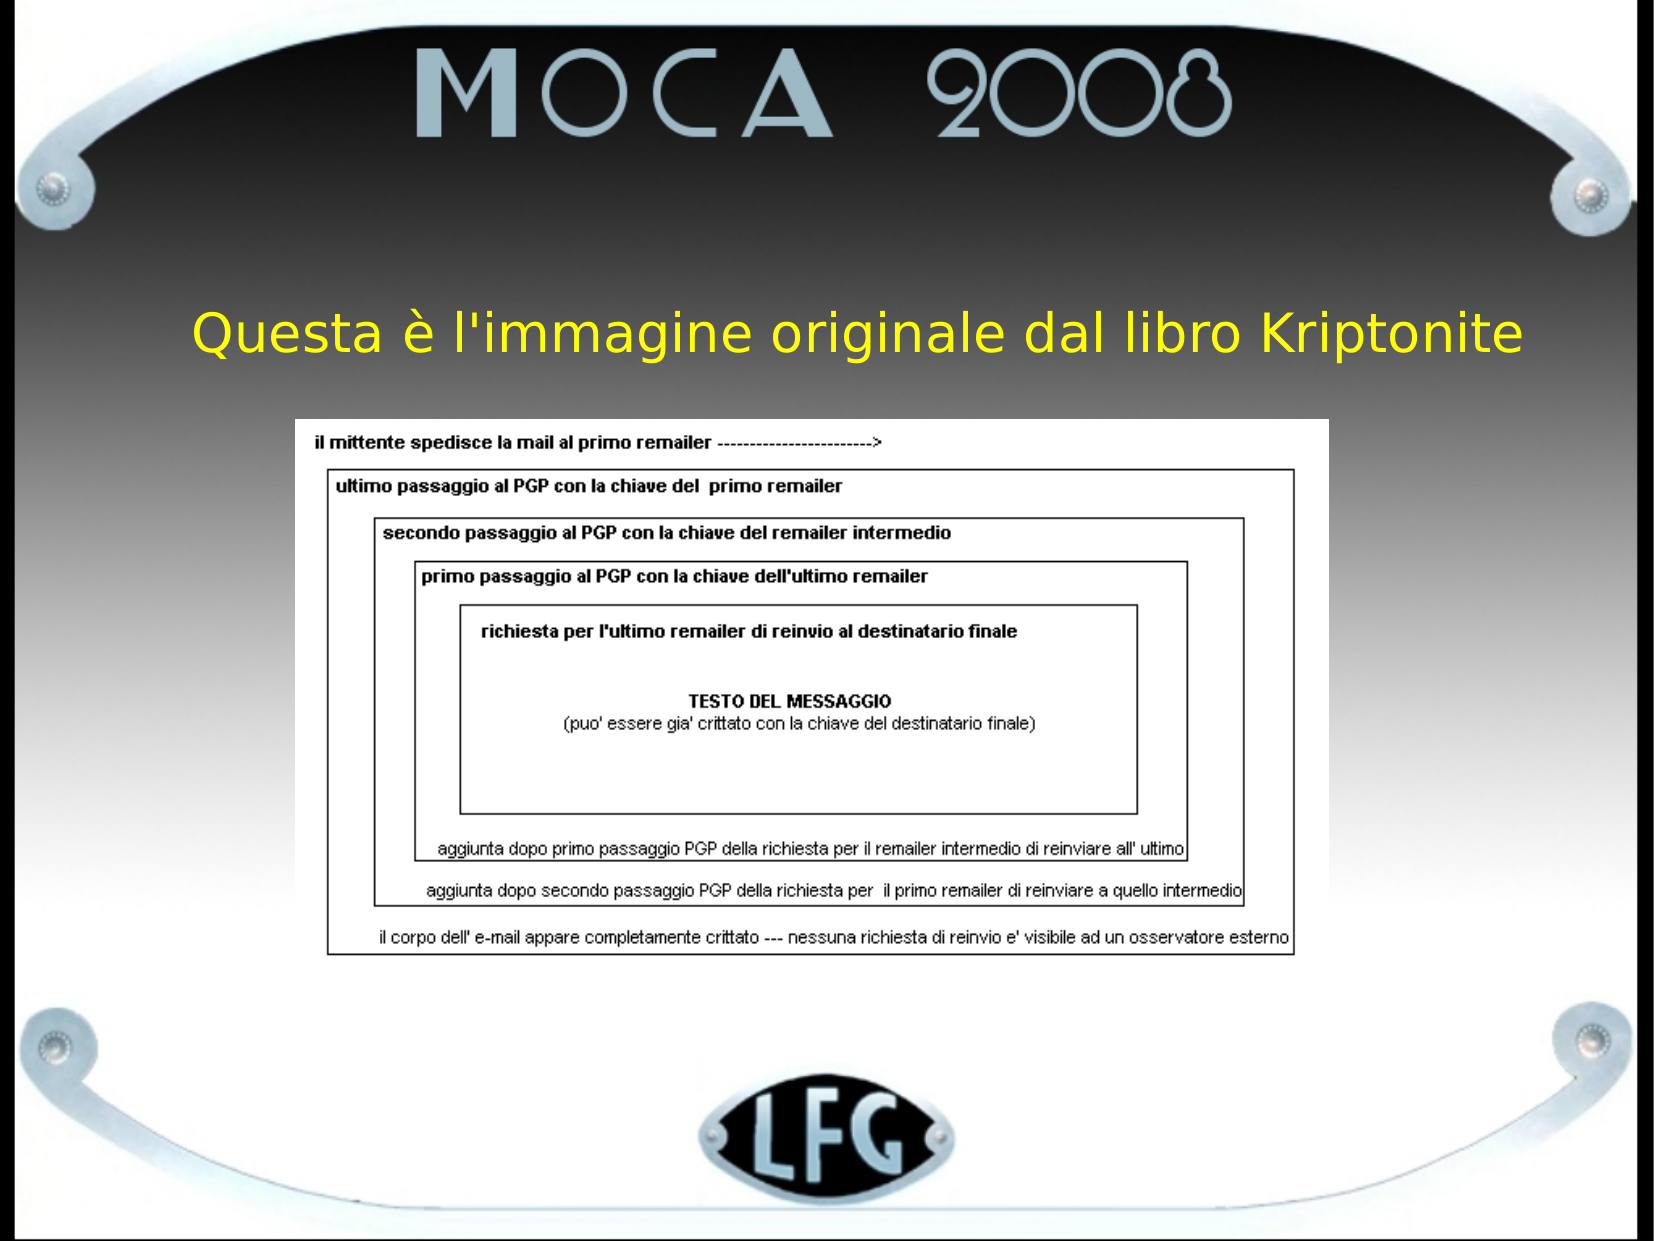

Questa è l'immagine originale dal libro Kriptonite